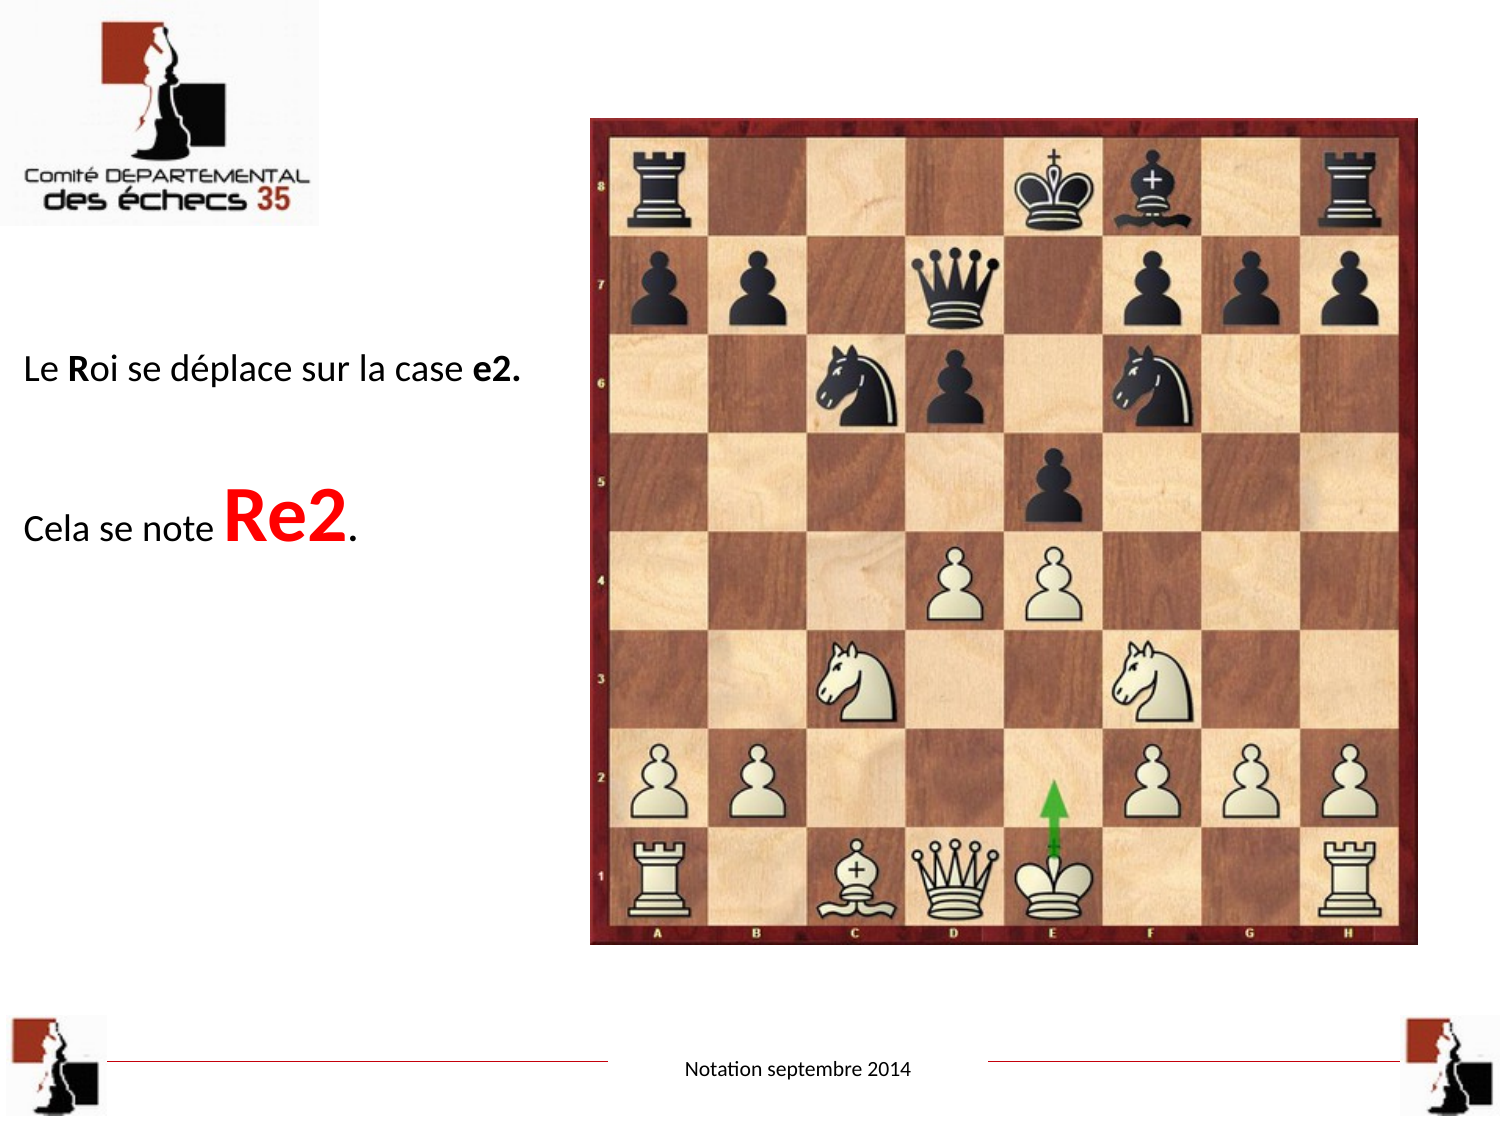

Le Roi se déplace sur la case e2.
Cela se note Re2.